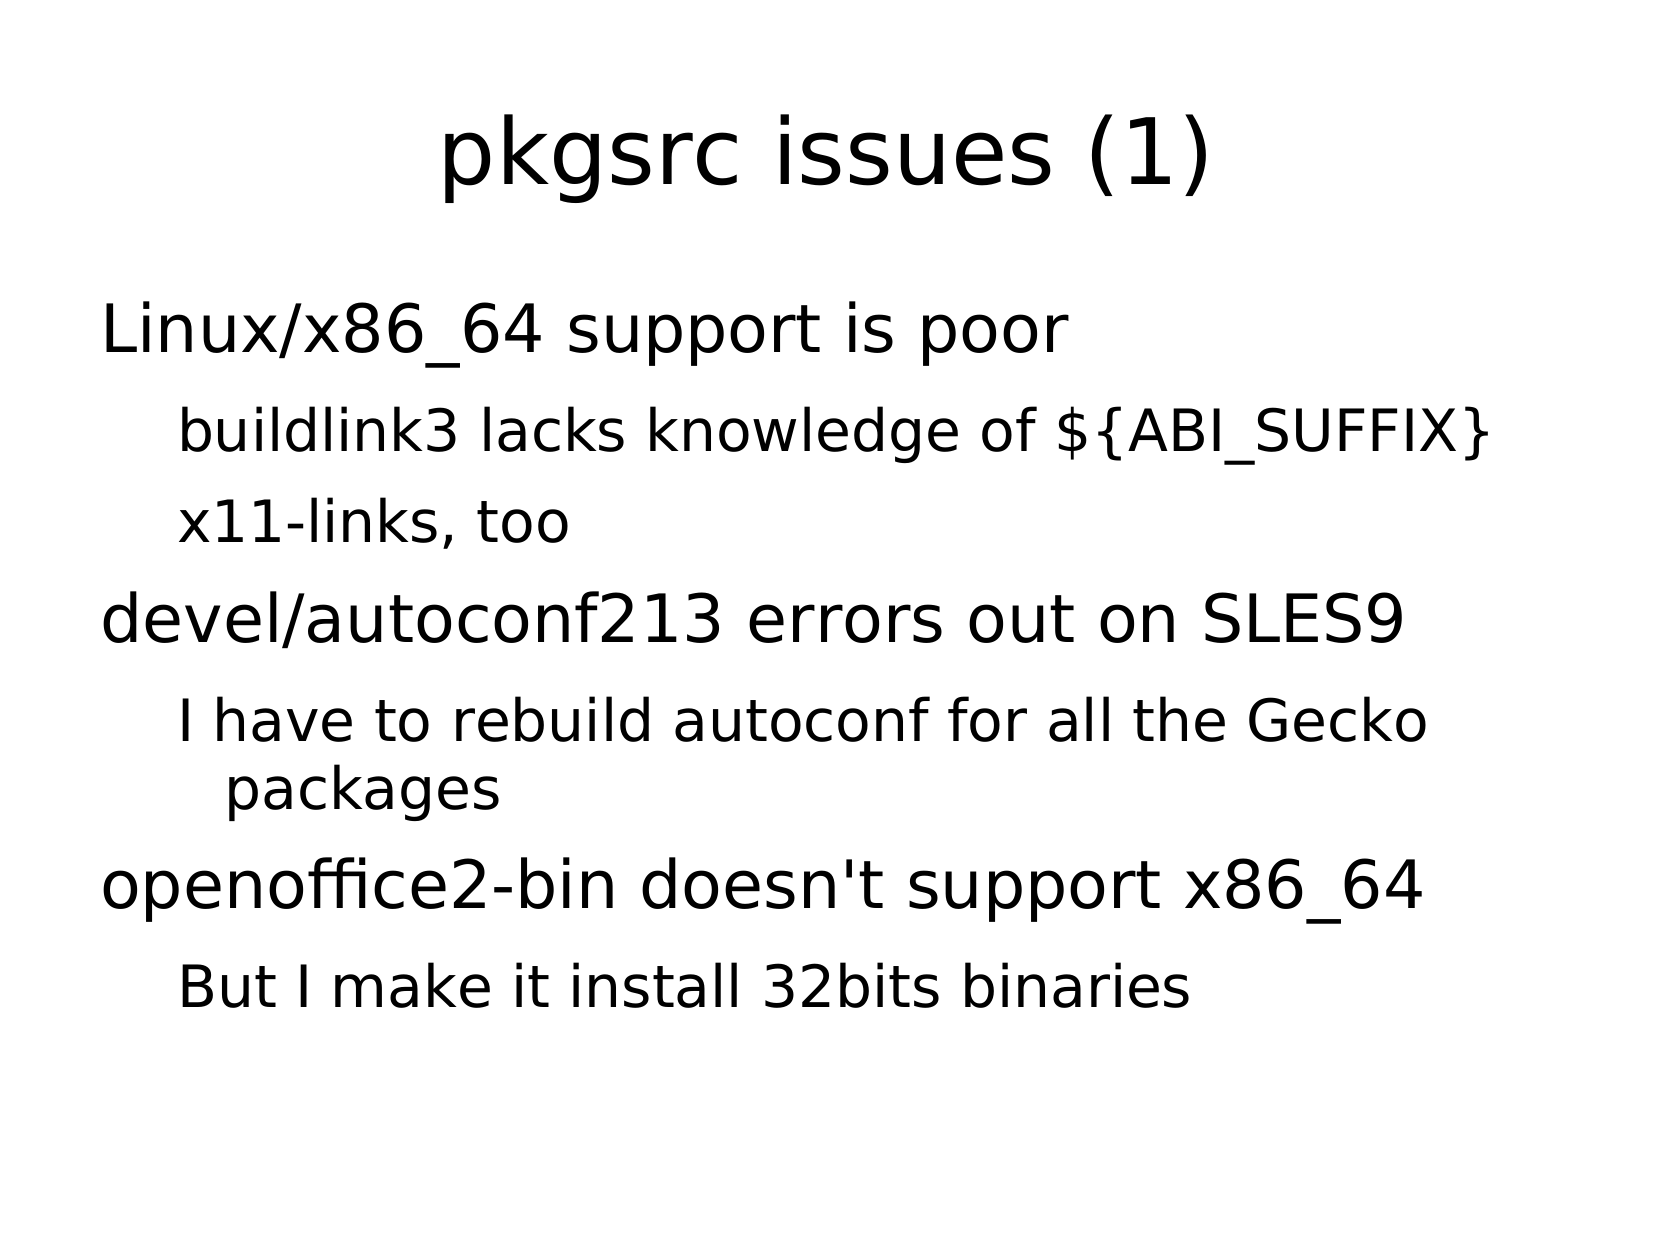

# pkgsrc issues (1)
Linux/x86_64 support is poor
buildlink3 lacks knowledge of ${ABI_SUFFIX}
x11-links, too
devel/autoconf213 errors out on SLES9
I have to rebuild autoconf for all the Gecko packages
openoffice2-bin doesn't support x86_64
But I make it install 32bits binaries